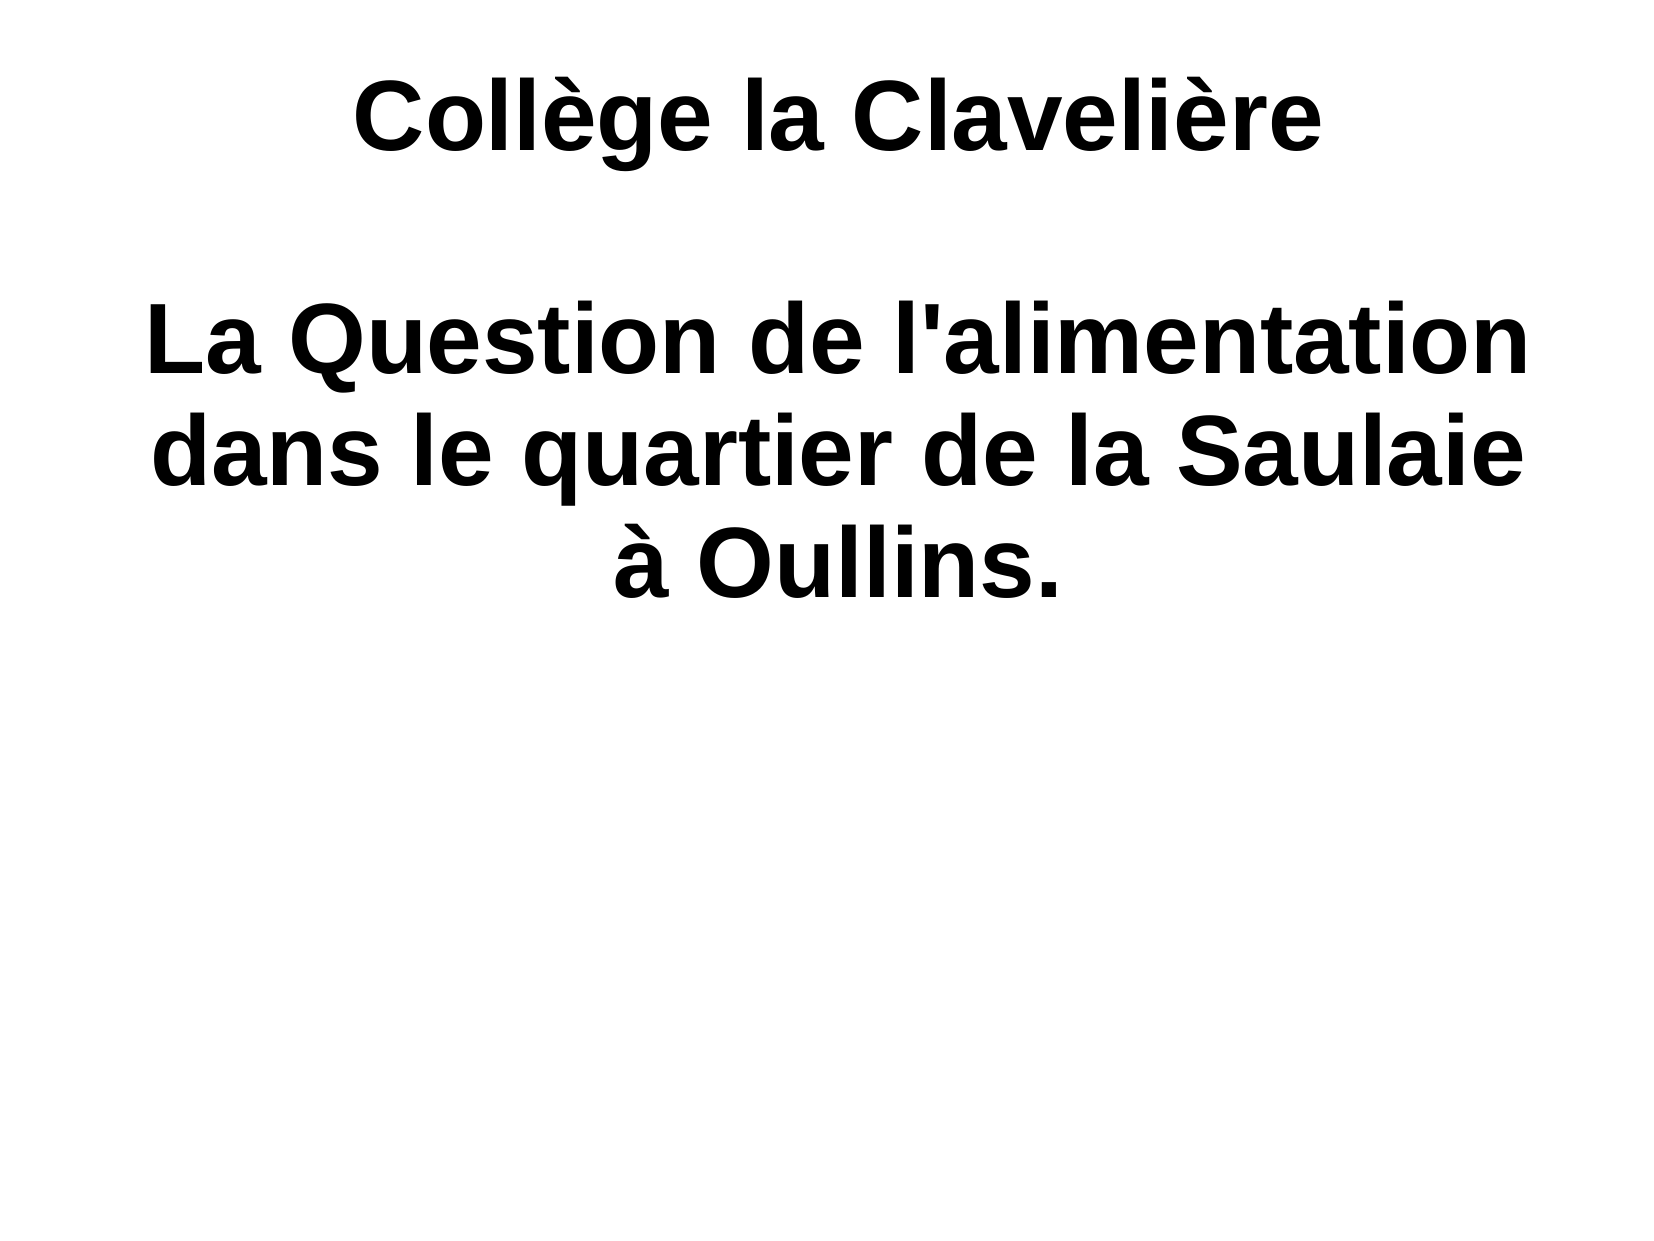

Collège la Clavelière
La Question de l'alimentation dans le quartier de la Saulaie à Oullins.